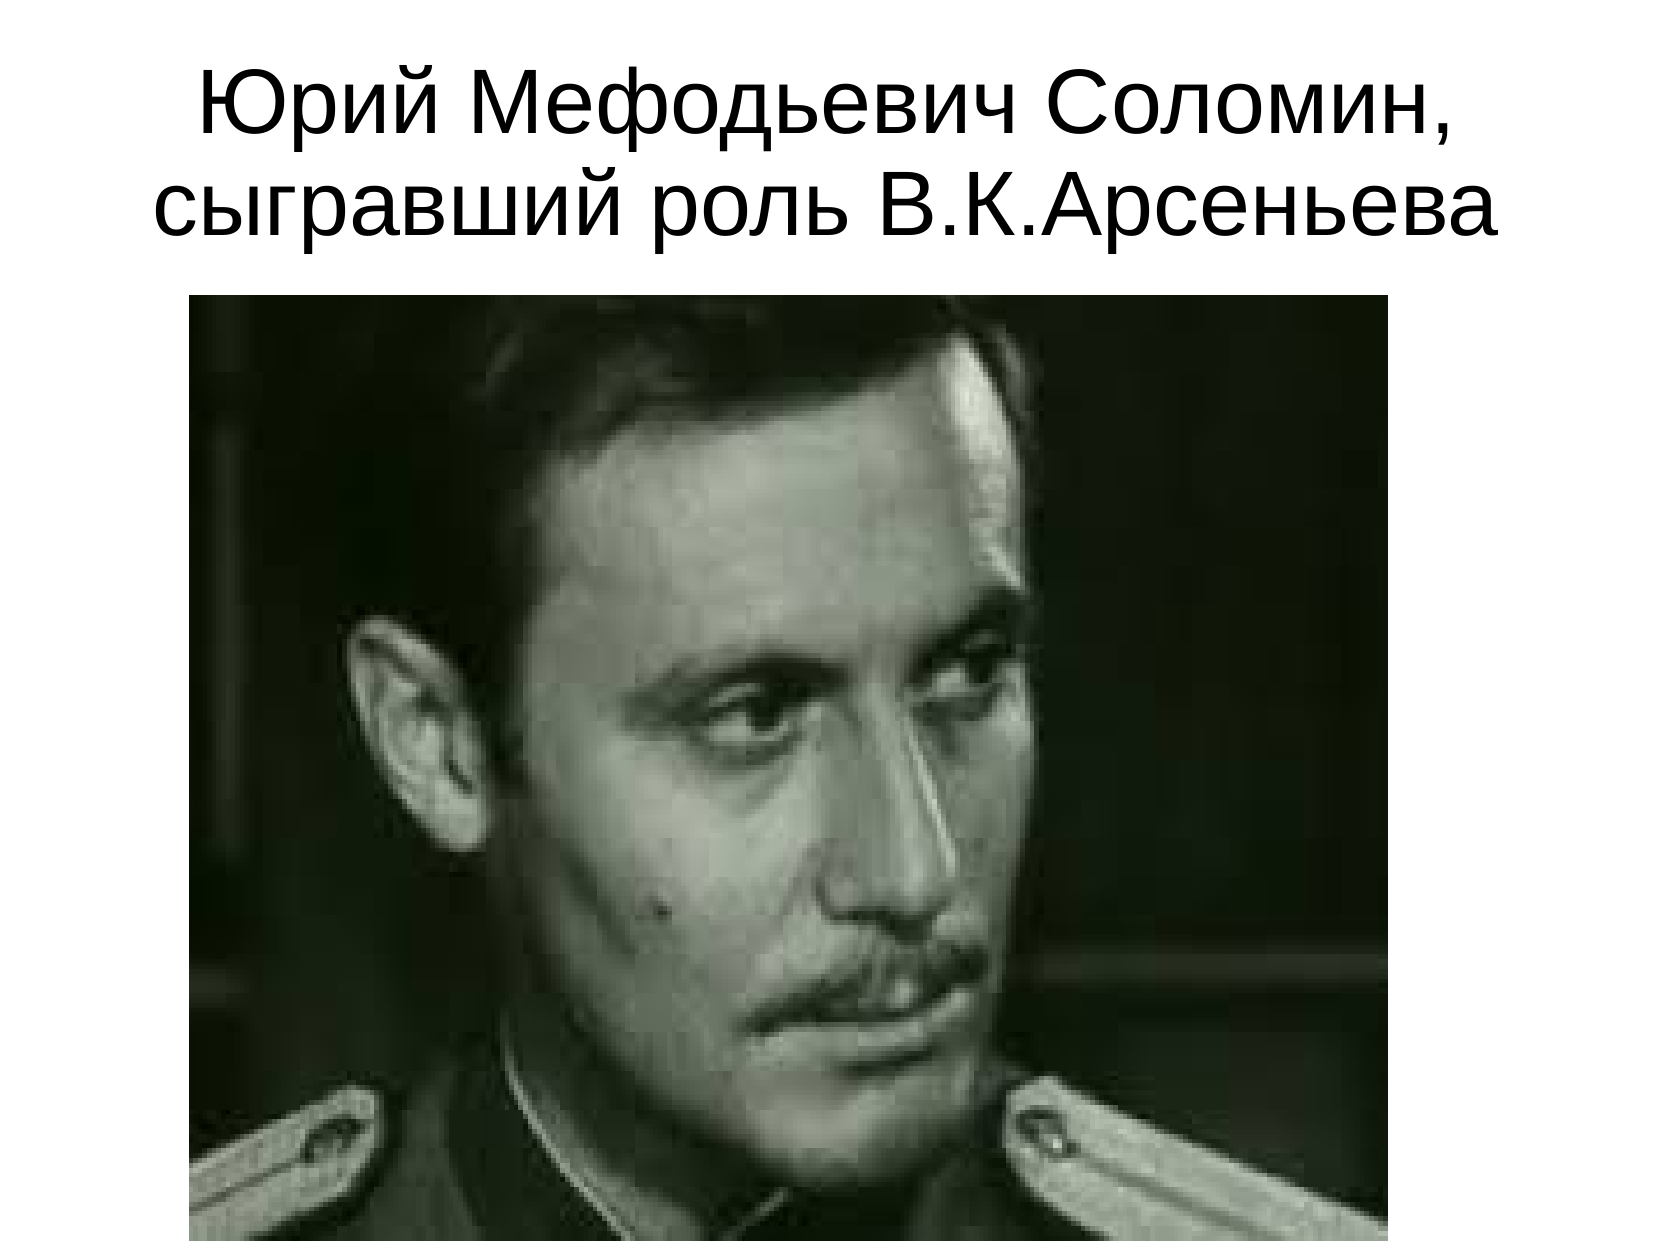

# Юрий Мефодьевич Соломин, сыгравший роль В.К.Арсеньева